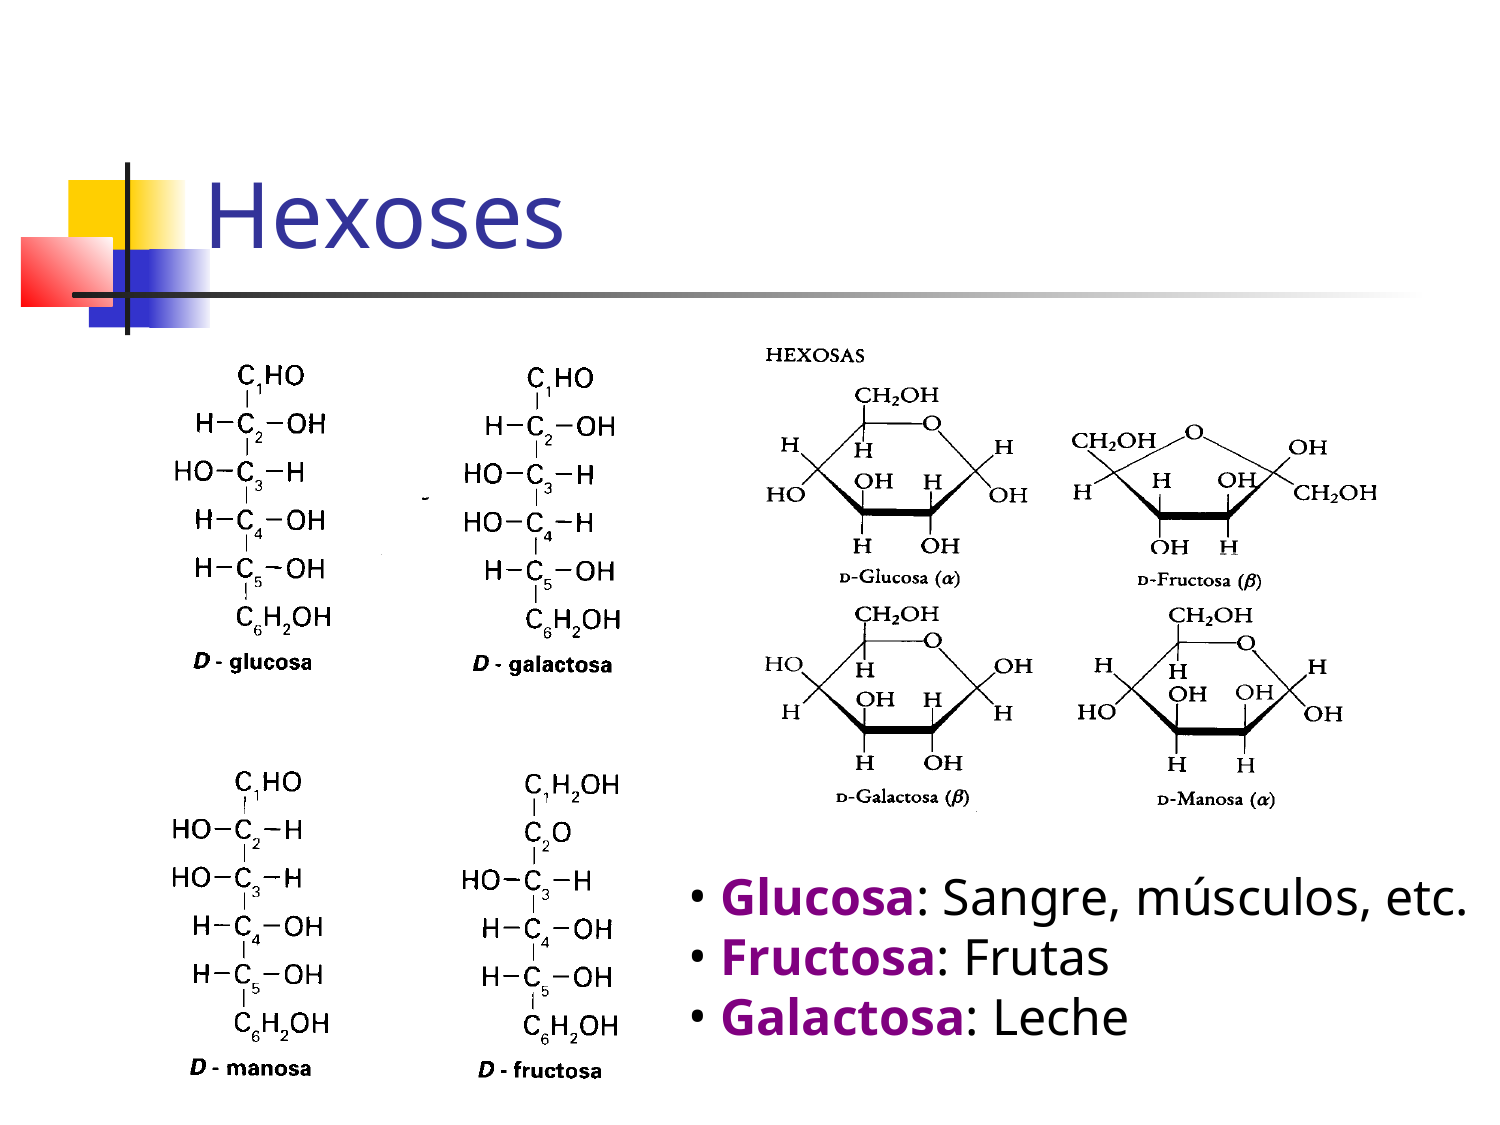

# Hexoses
 Glucosa: Sangre, músculos, etc.
 Fructosa: Frutas
 Galactosa: Leche